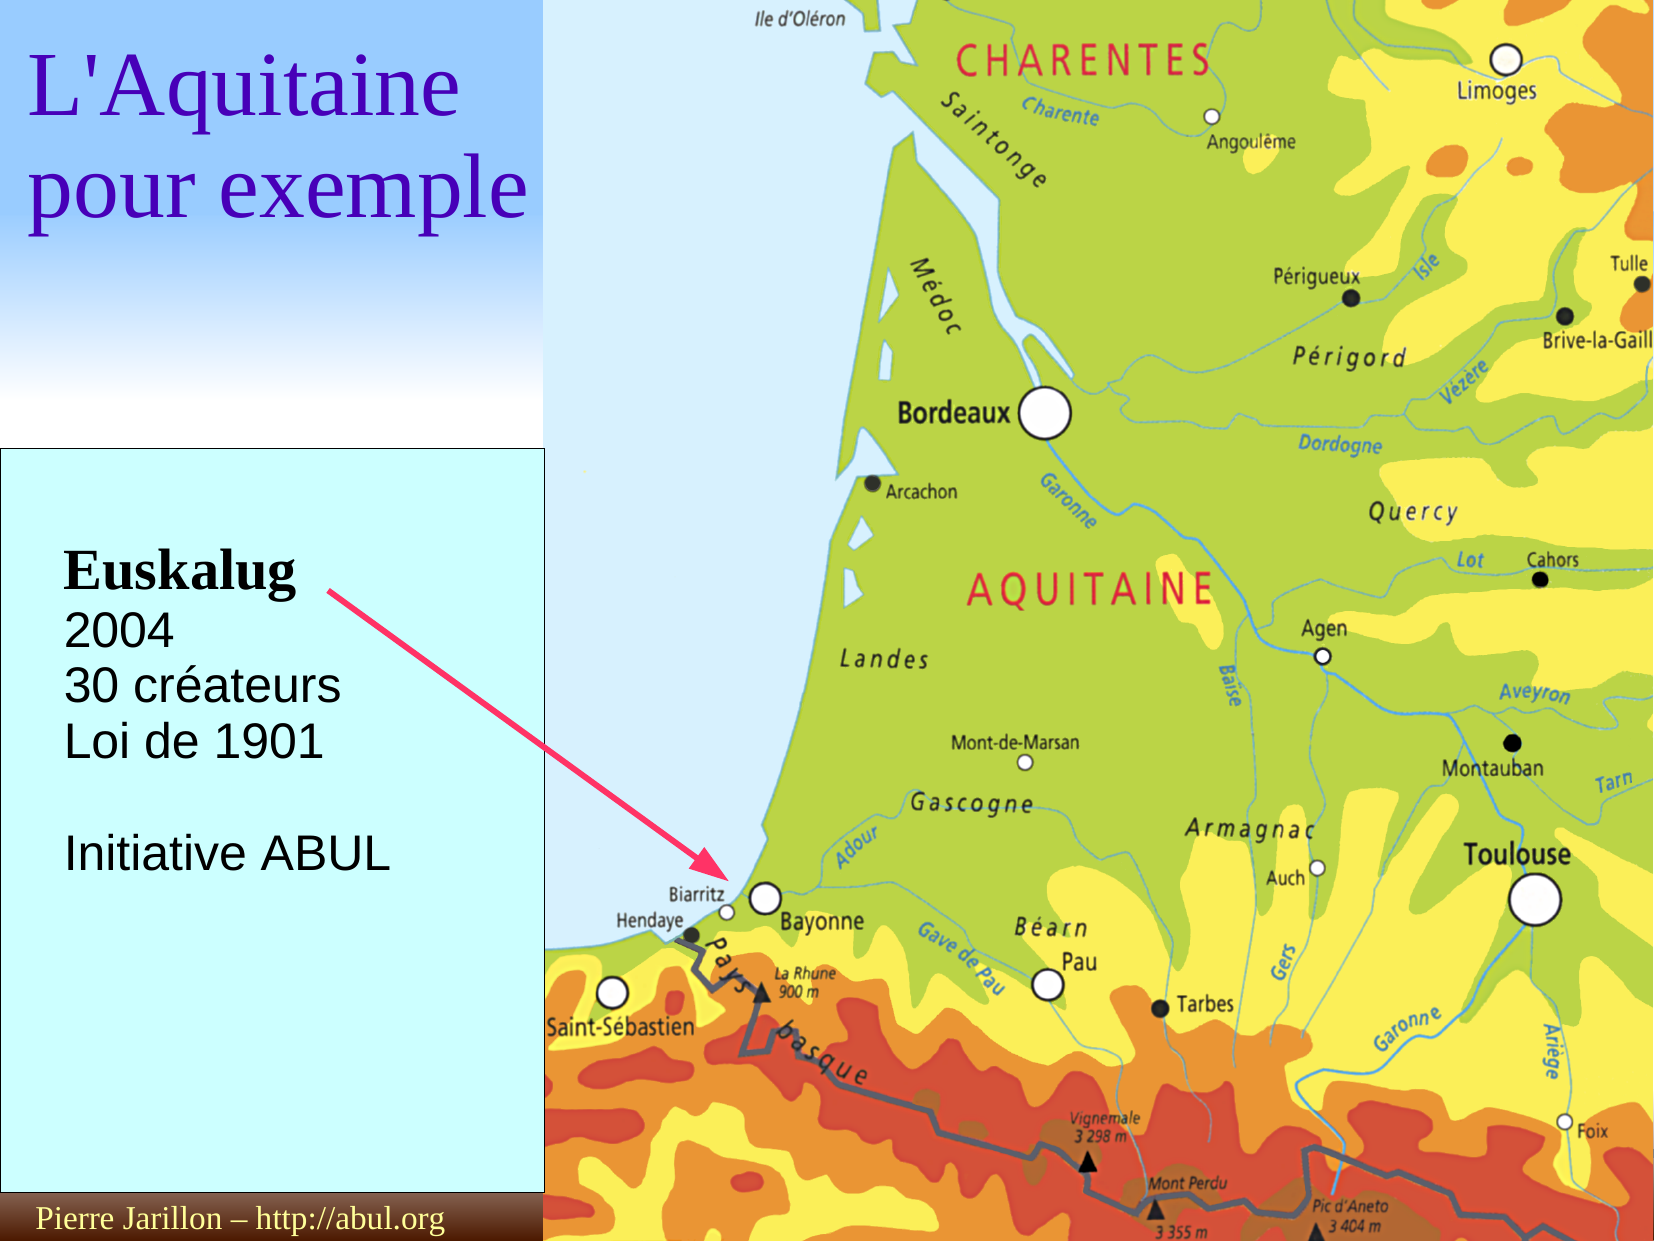

# L'Aquitaine pour exemple
Euskalug
2004
30 créateurs
Loi de 1901
Initiative ABUL